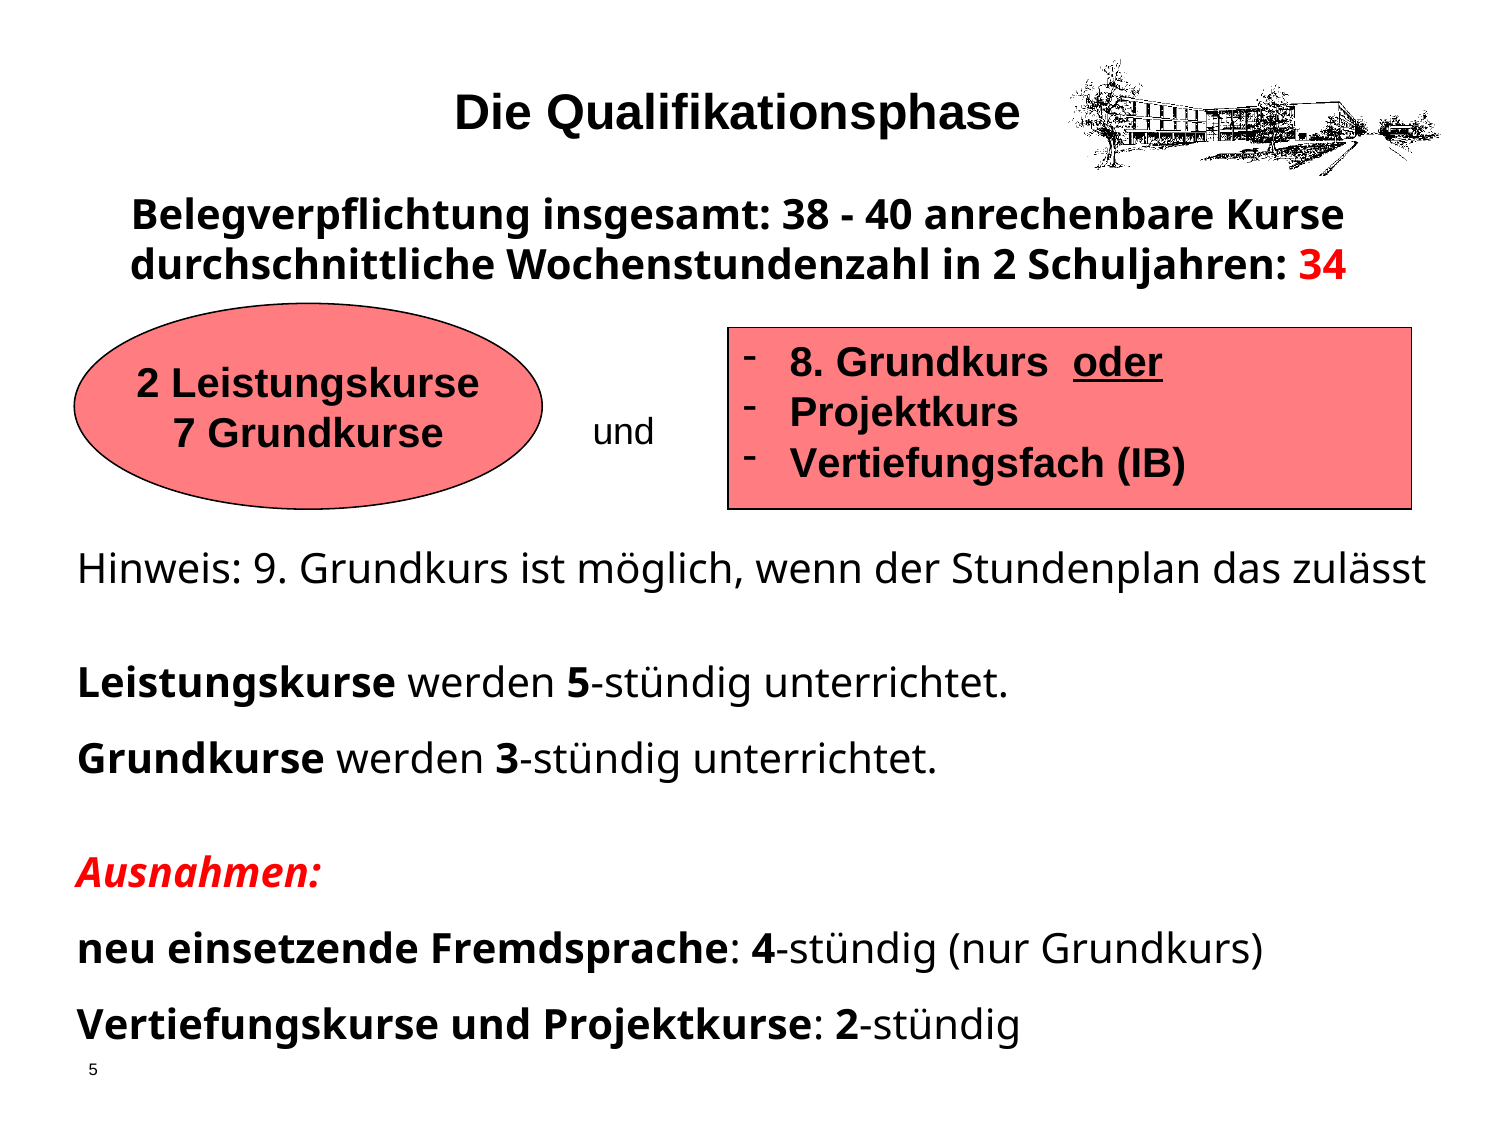

Die Qualifikationsphase
# Belegverpflichtung insgesamt: 38 - 40 anrechenbare Kurse durchschnittliche Wochenstundenzahl in 2 Schuljahren: 34
2 Leistungskurse
7 Grundkurse
8. Grundkurs oder
Projektkurs
Vertiefungsfach (IB)
und
Hinweis: 9. Grundkurs ist möglich, wenn der Stundenplan das zulässt
Leistungskurse werden 5-stündig unterrichtet.
Grundkurse werden 3-stündig unterrichtet.
Ausnahmen:
neu einsetzende Fremdsprache: 4-stündig (nur Grundkurs)
Vertiefungskurse und Projektkurse: 2-stündig
4